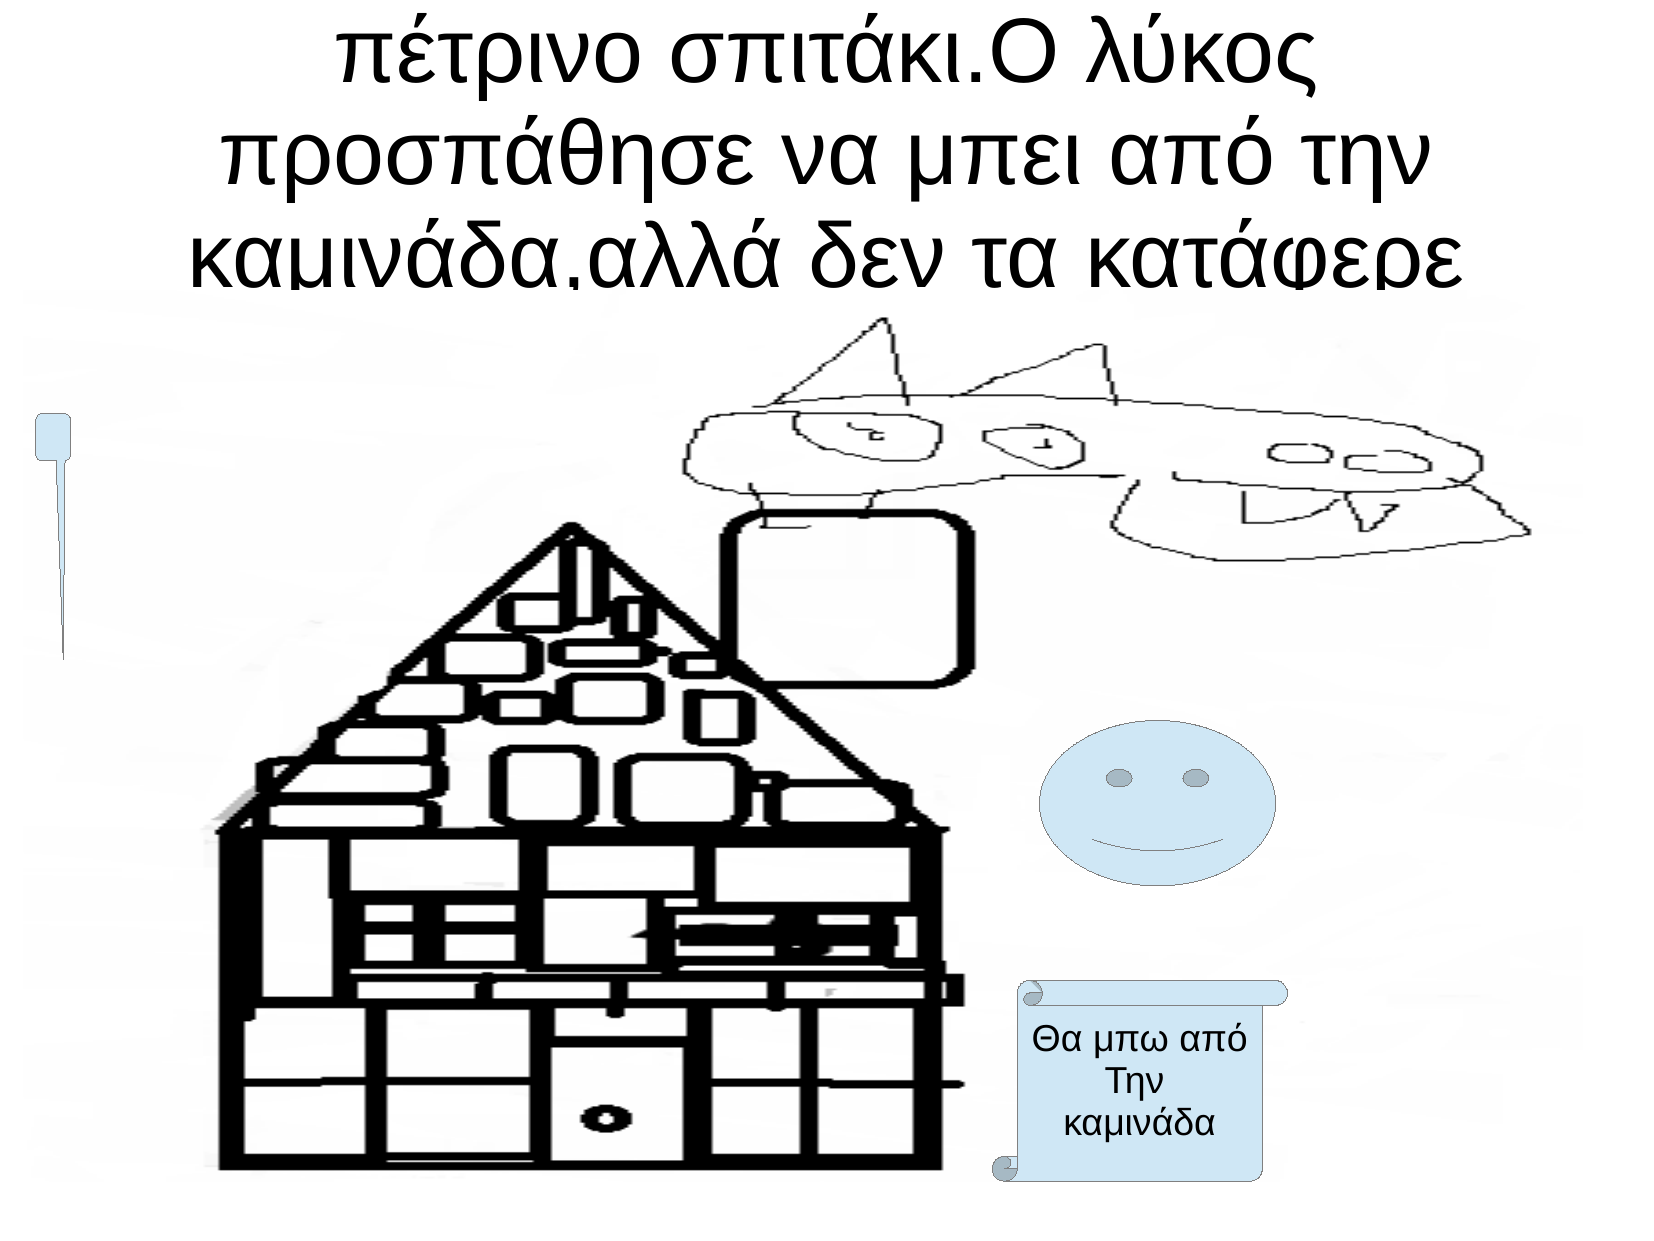

# Τα γουρουνάκια ήταν ασφαλή στο πέτρινο σπιτάκι.Ο λύκος προσπάθησε να μπει από την καμινάδα,αλλά δεν τα κατάφερε
Θα μπω από
Την
καμινάδα